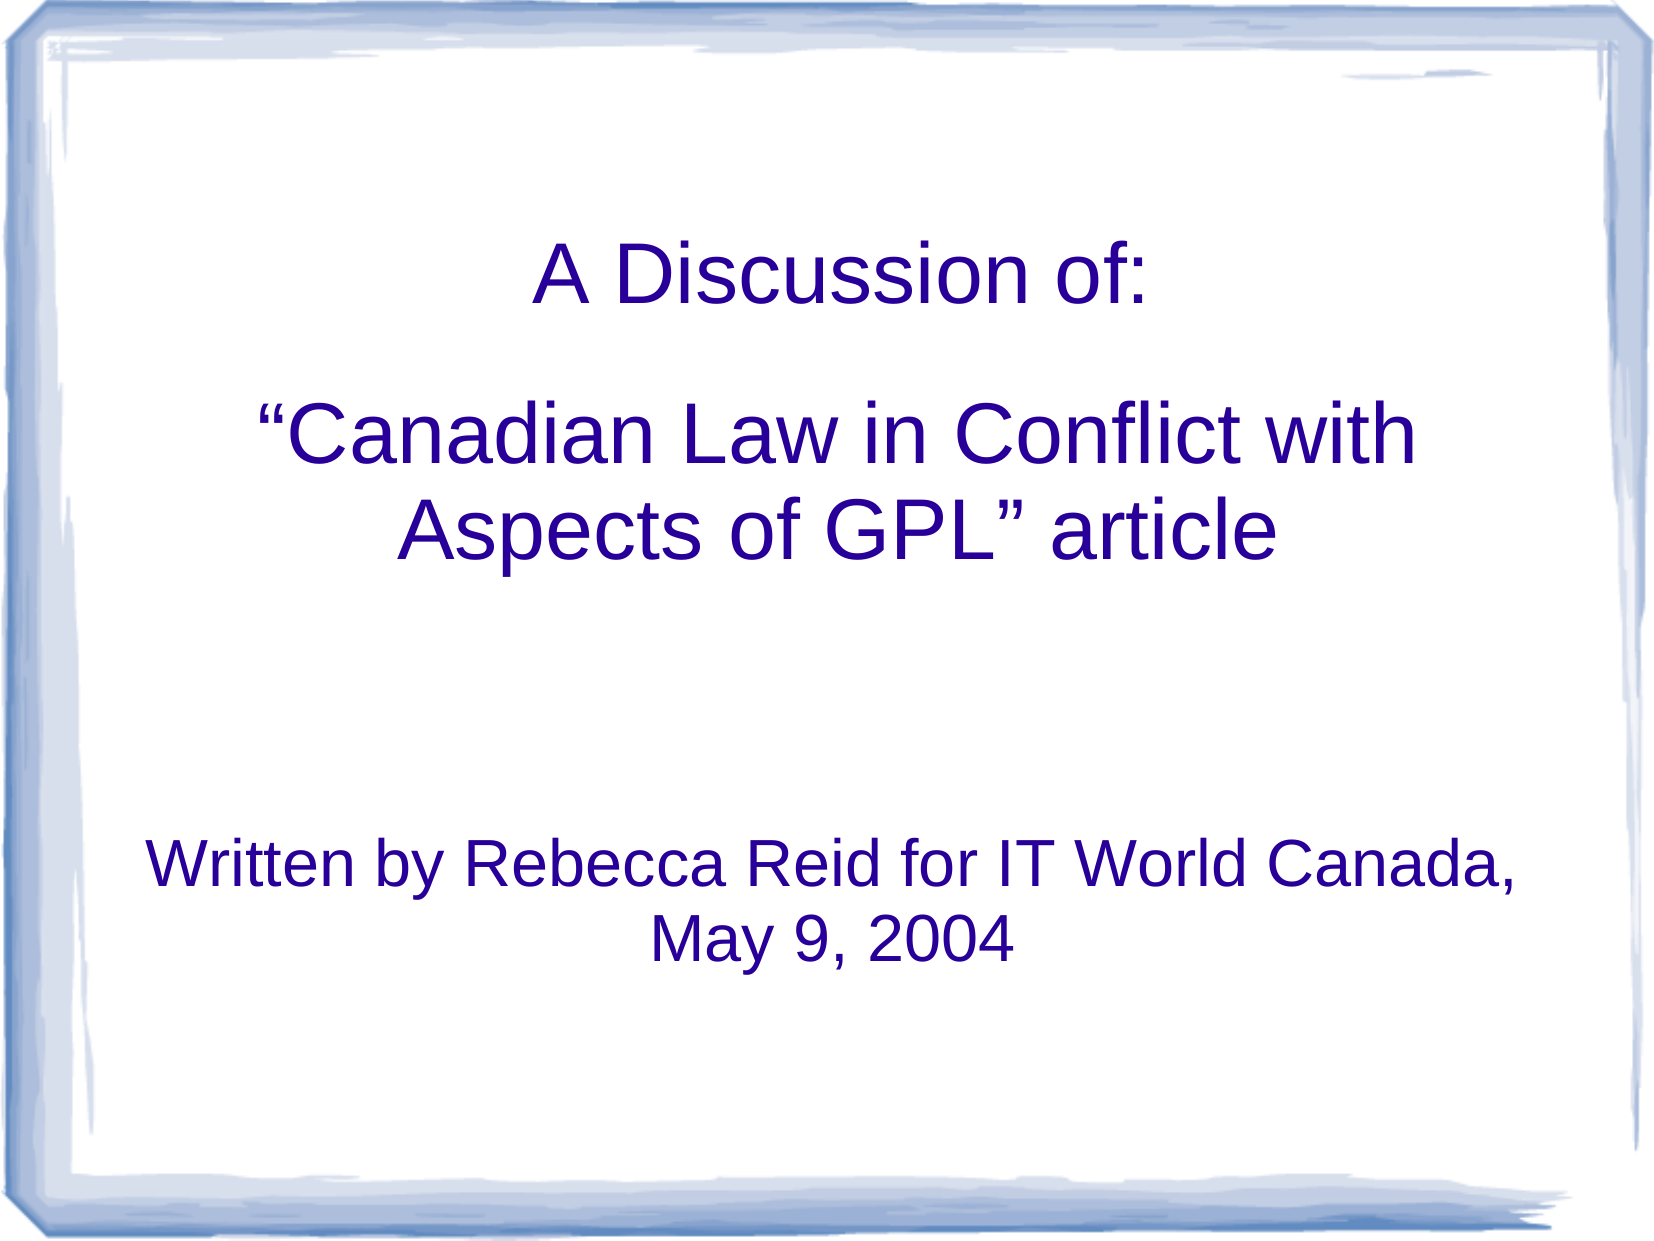

A Discussion of:
# “Canadian Law in Conflict with Aspects of GPL” article
Written by Rebecca Reid for IT World Canada, May 9, 2004